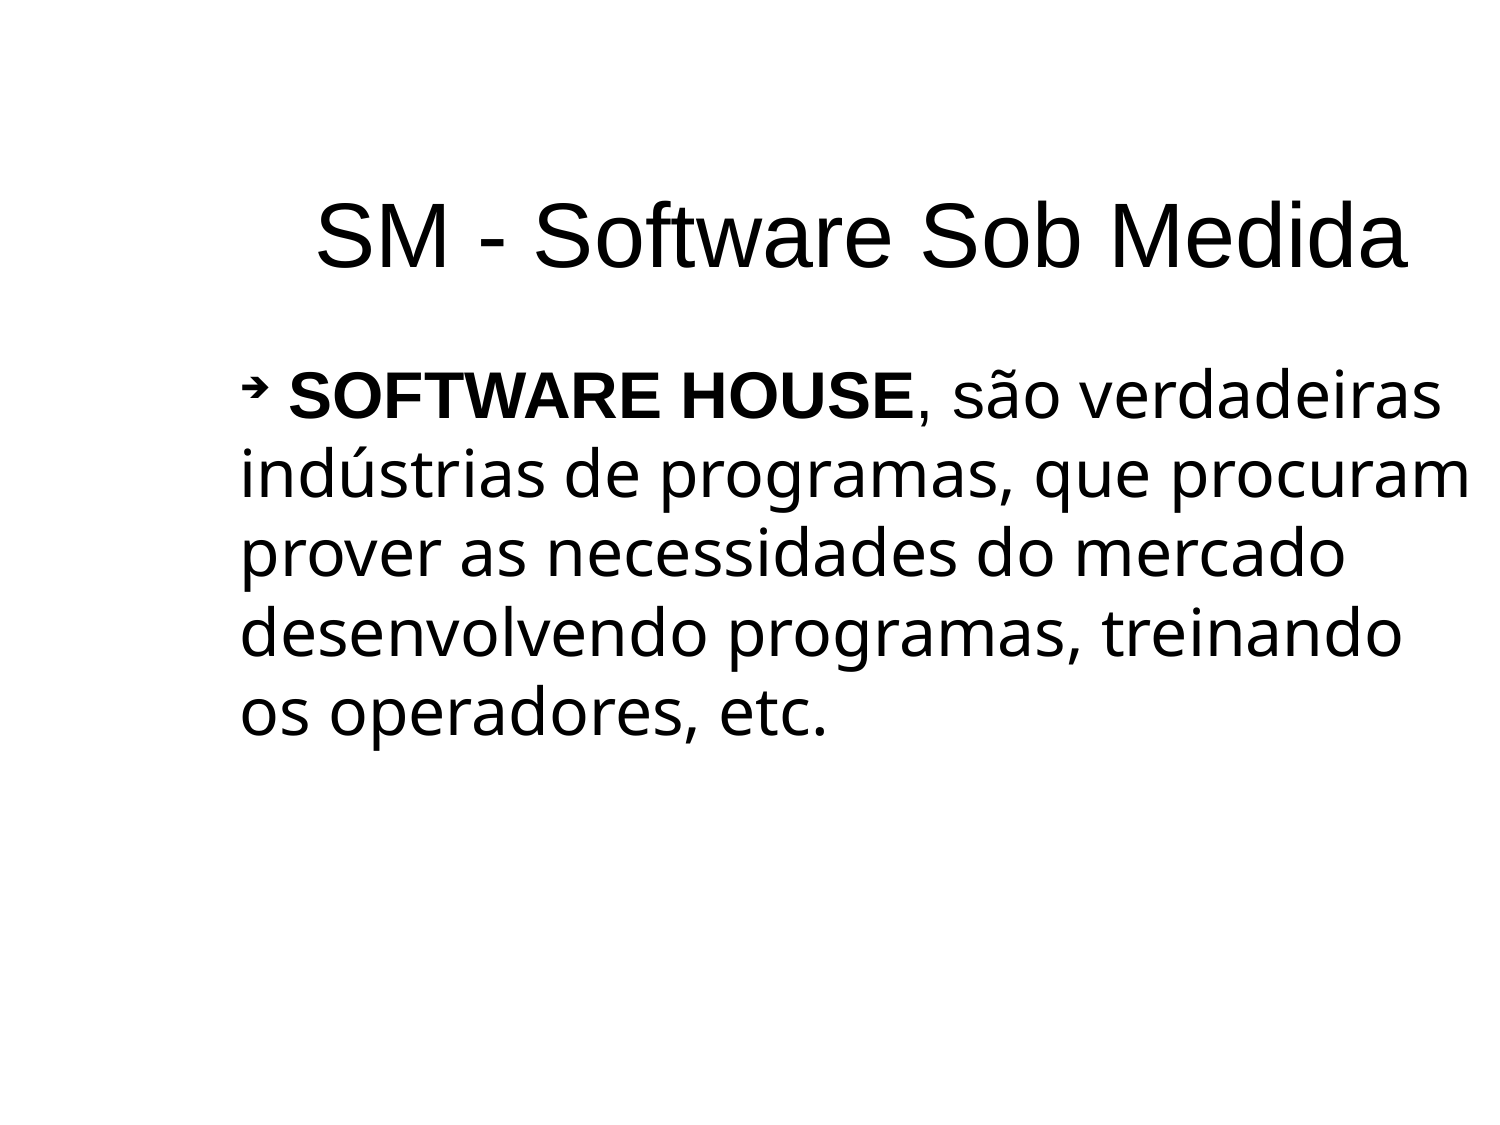

# SM - Software Sob Medida
 SOFTWARE HOUSE, são verdadeiras indústrias de programas, que procuram prover as necessidades do mercado desenvolvendo programas, treinando os operadores, etc.